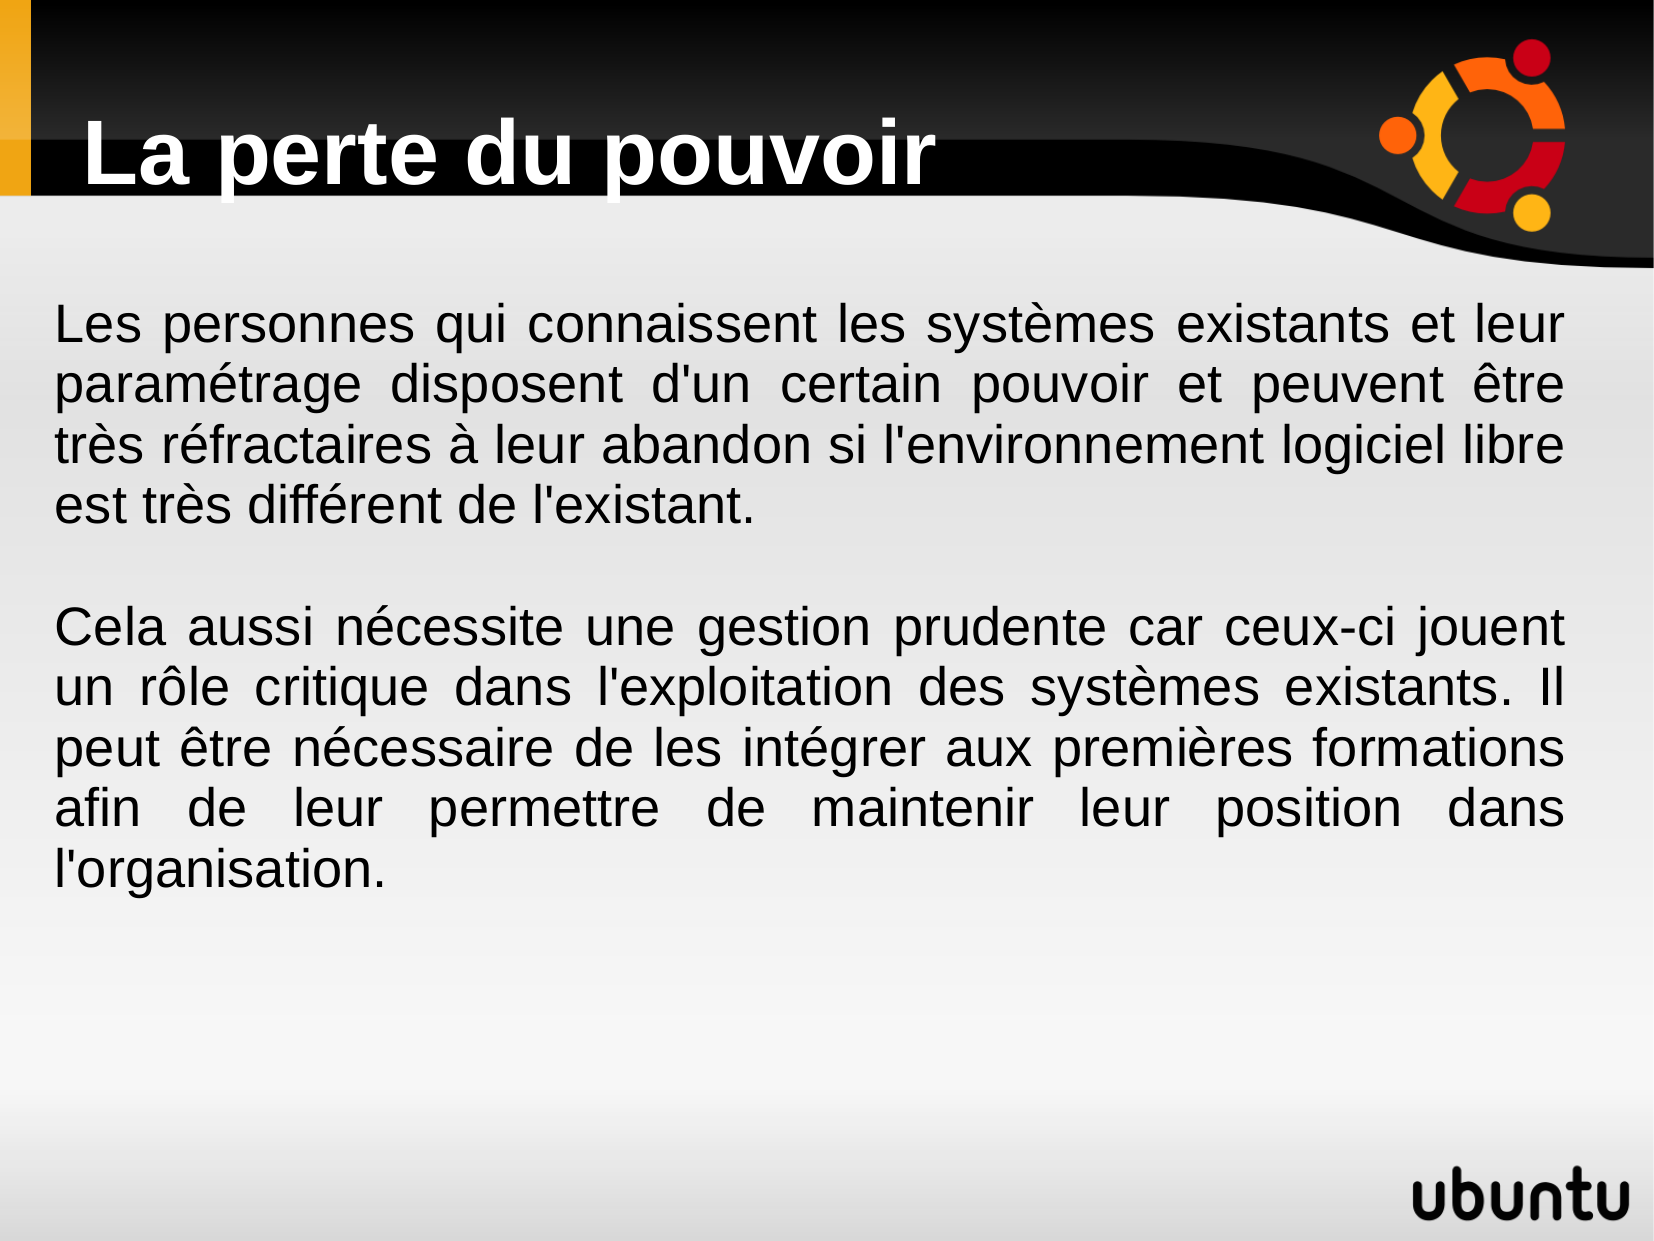

# La perte du pouvoir
Les personnes qui connaissent les systèmes existants et leur paramétrage disposent d'un certain pouvoir et peuvent être très réfractaires à leur abandon si l'environnement logiciel libre est très différent de l'existant.
Cela aussi nécessite une gestion prudente car ceux-ci jouent un rôle critique dans l'exploitation des systèmes existants. Il peut être nécessaire de les intégrer aux premières formations afin de leur permettre de maintenir leur position dans l'organisation.